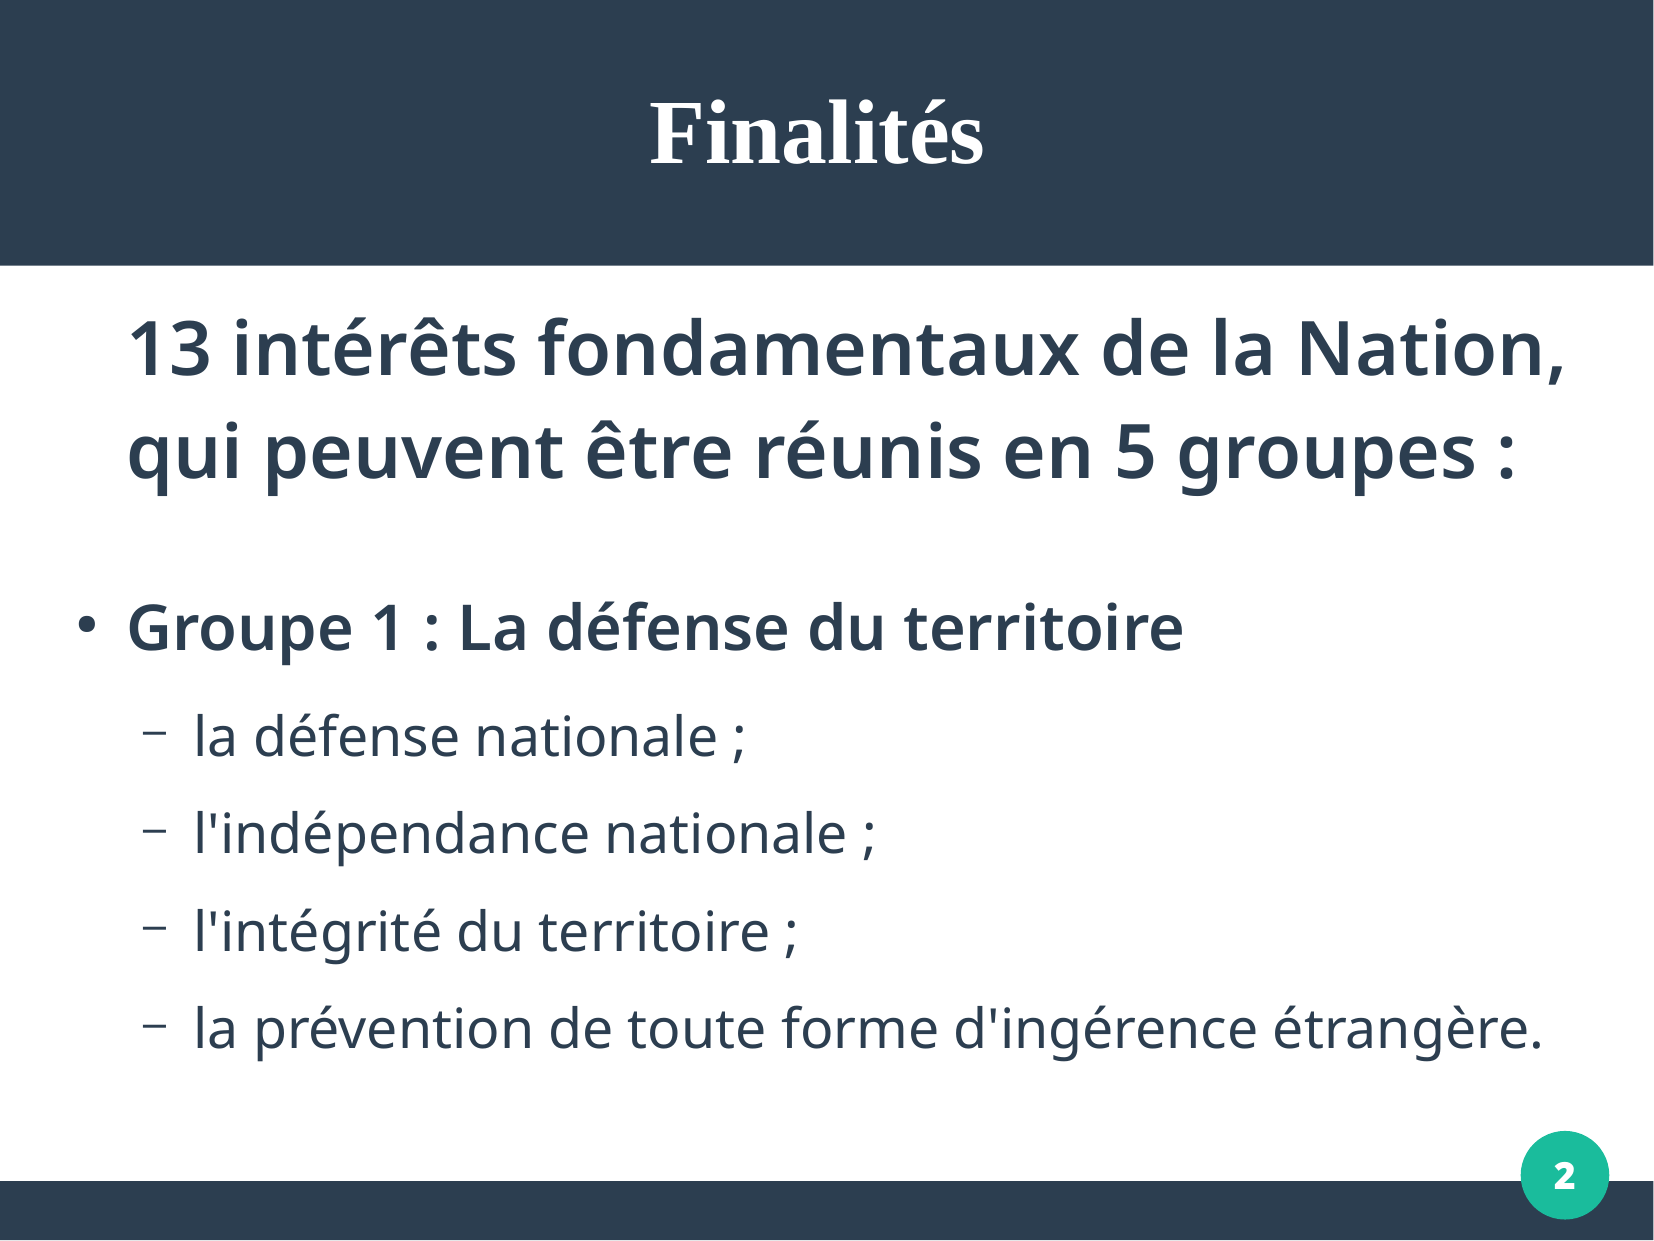

# Finalités
13 intérêts fondamentaux de la Nation, qui peuvent être réunis en 5 groupes :
Groupe 1 : La défense du territoire
la défense nationale ;
l'indépendance nationale ;
l'intégrité du territoire ;
la prévention de toute forme d'ingérence étrangère.
2